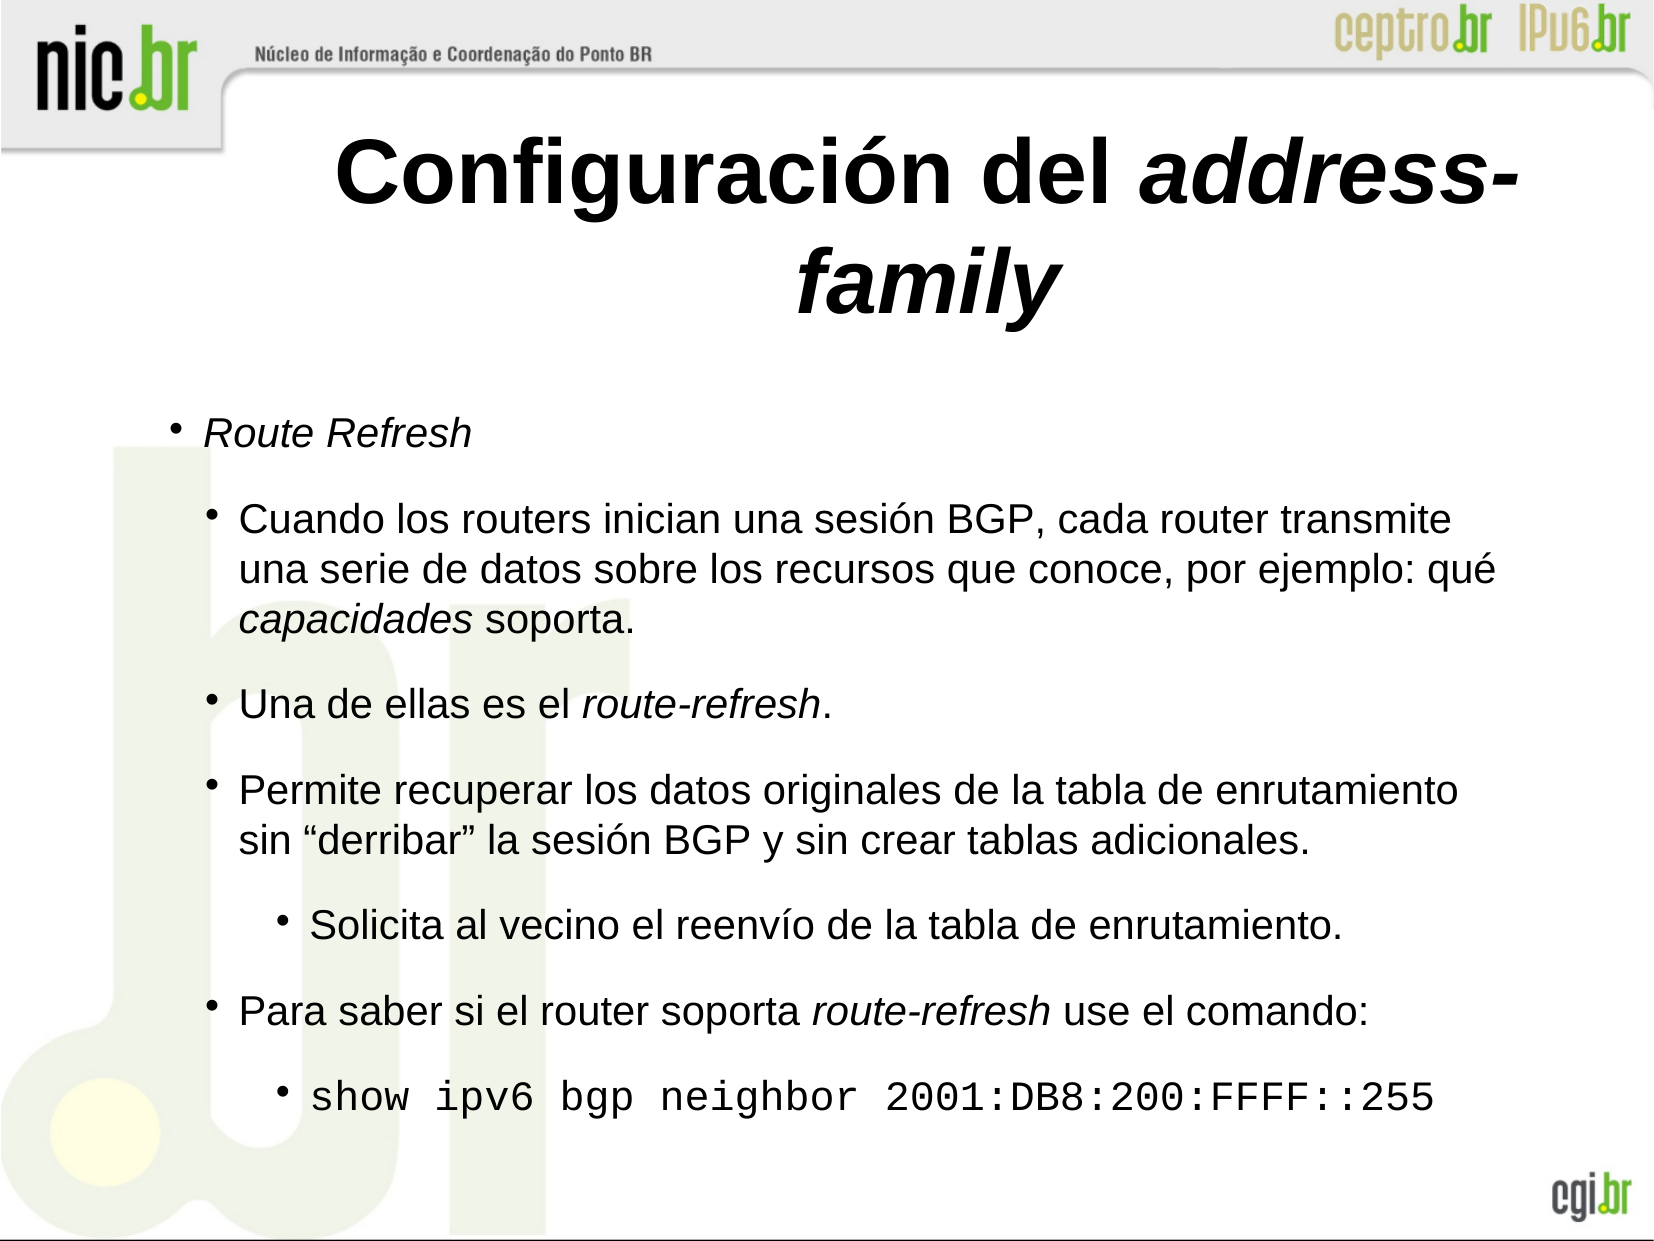

Configuración del address-family
Route Refresh
Cuando los routers inician una sesión BGP, cada router transmite una serie de datos sobre los recursos que conoce, por ejemplo: qué capacidades soporta.
Una de ellas es el route-refresh.
Permite recuperar los datos originales de la tabla de enrutamiento sin “derribar” la sesión BGP y sin crear tablas adicionales.
Solicita al vecino el reenvío de la tabla de enrutamiento.
Para saber si el router soporta route-refresh use el comando:
show ipv6 bgp neighbor 2001:DB8:200:FFFF::255